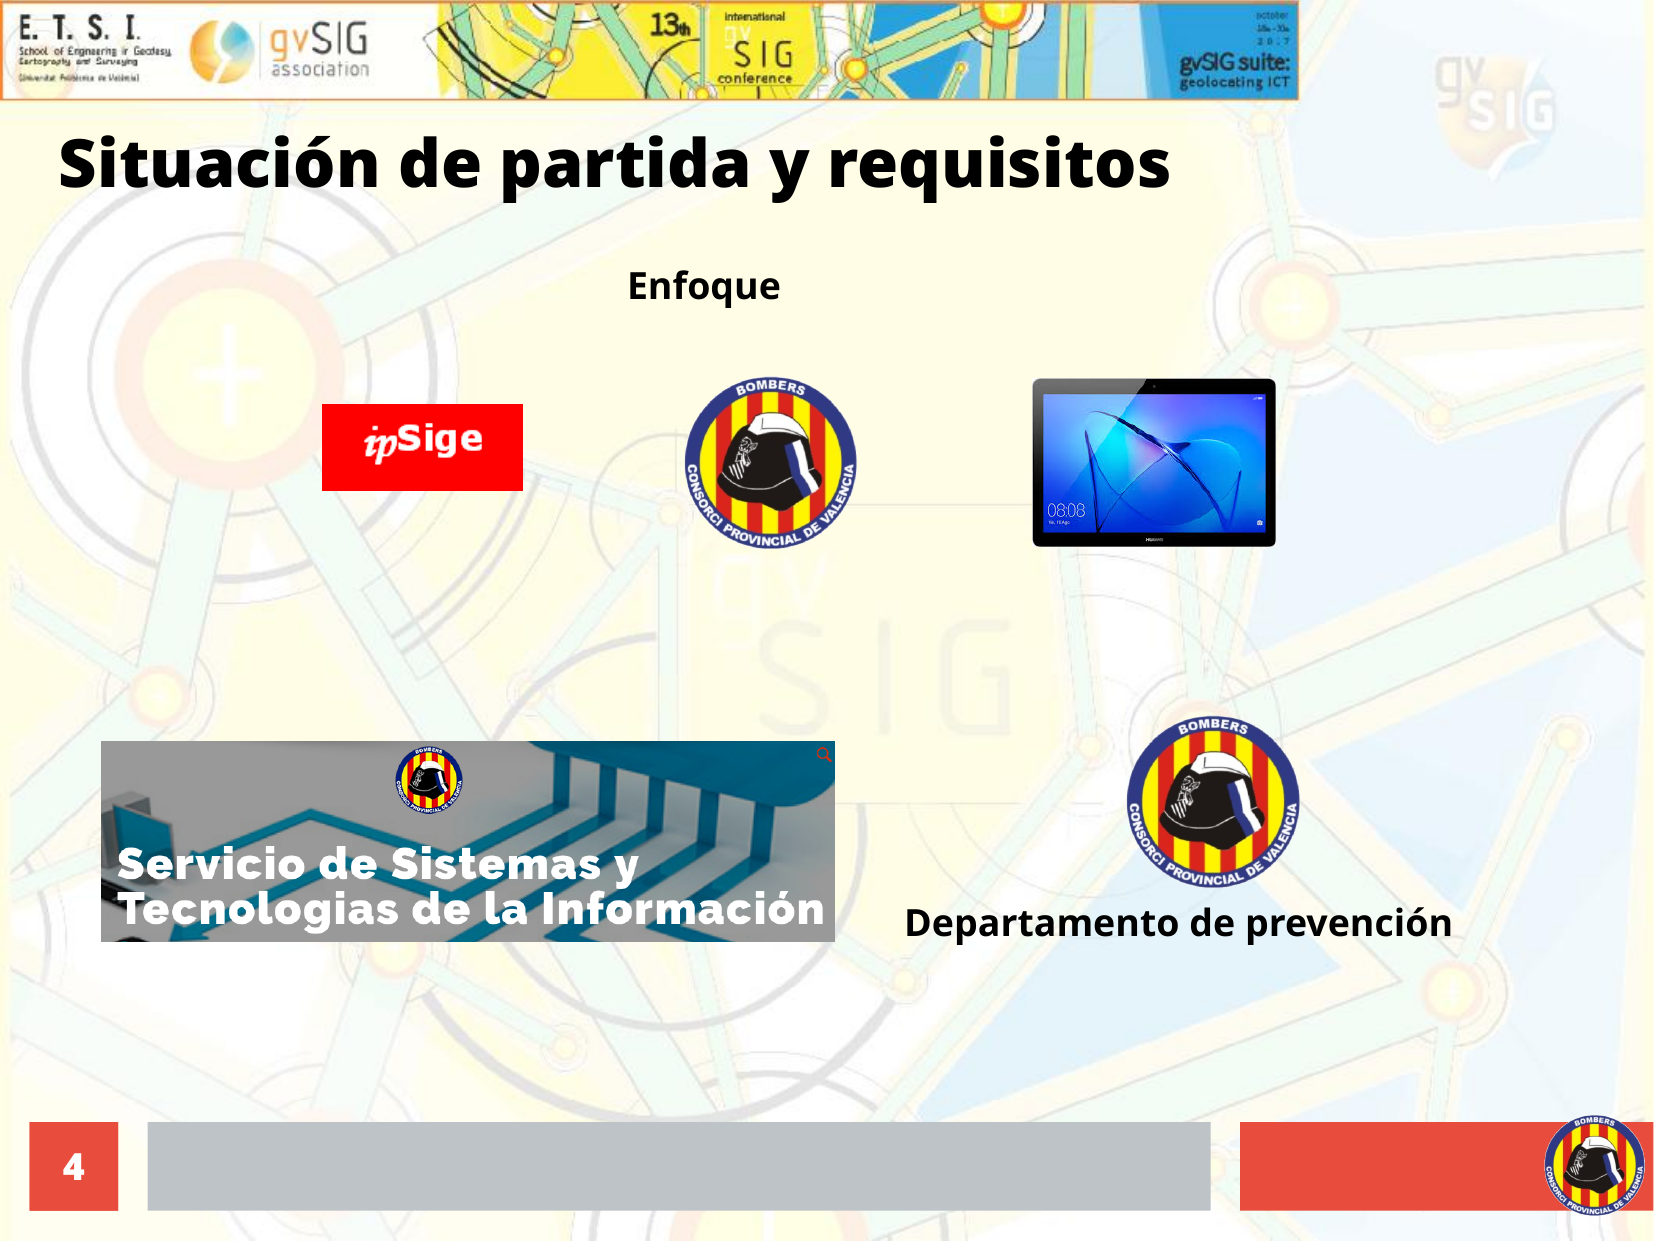

# Situación de partida y requisitos
Enfoque
Departamento de prevención
4